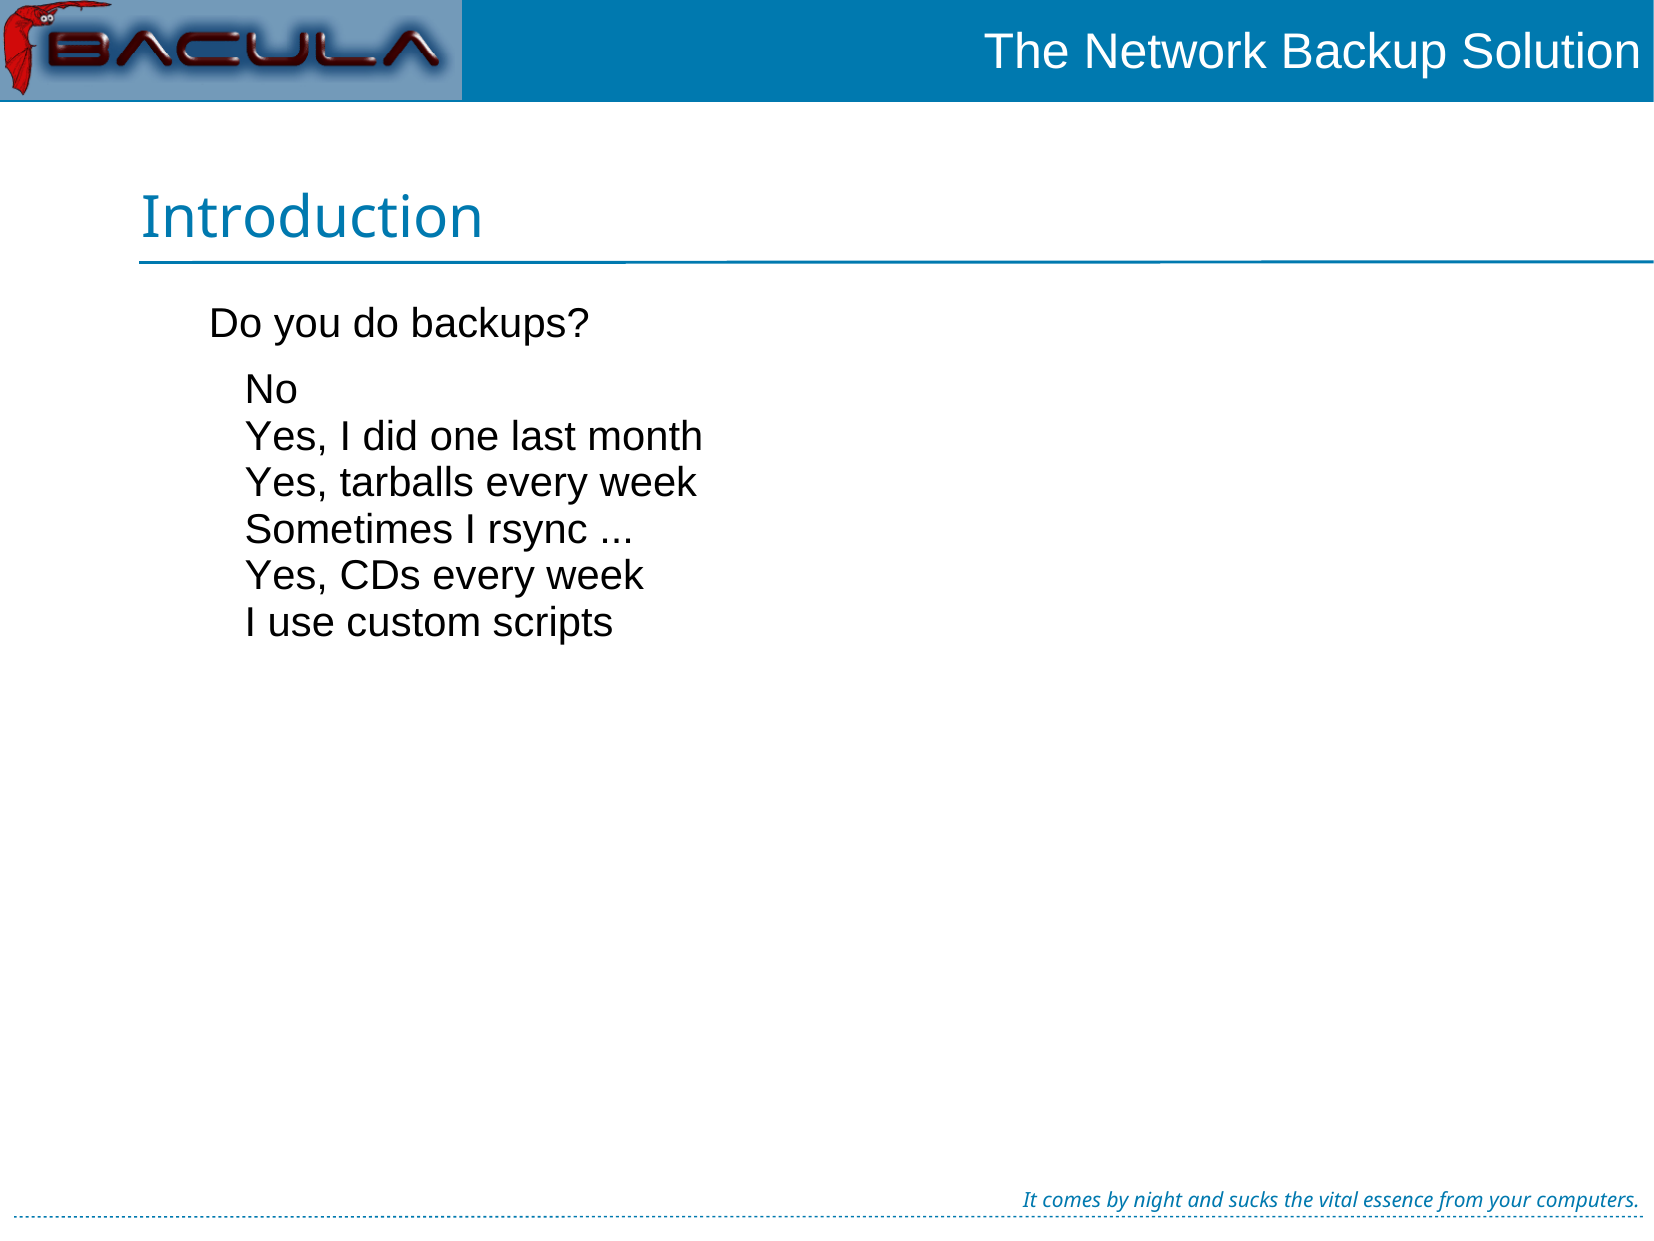

# Introduction
Do you do backups?
No
Yes, I did one last month
Yes, tarballs every week
Sometimes I rsync ...
Yes, CDs every week
I use custom scripts